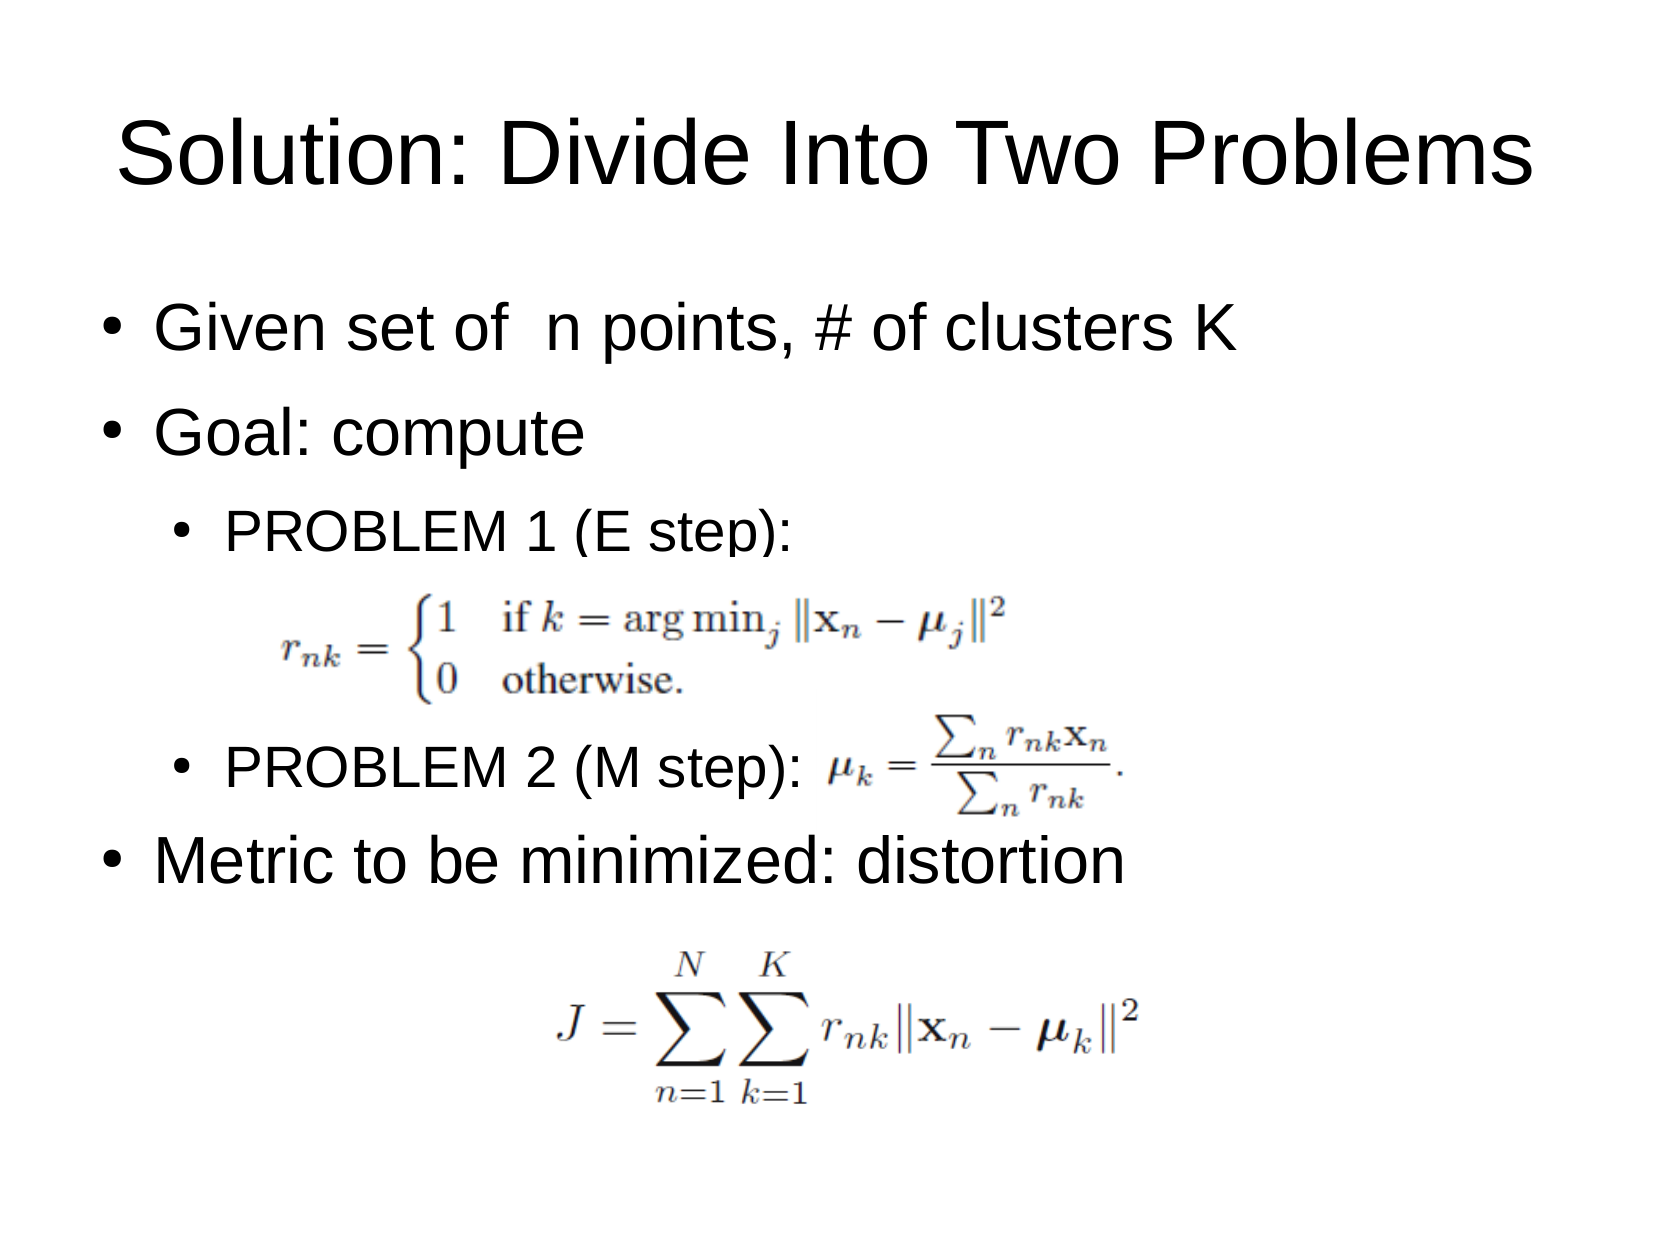

# Solution: Divide Into Two Problems
Given set of n points, # of clusters K
Goal: compute
PROBLEM 1 (E step):
r_{nk} = 1 if point n in clusters k
r_{nk} = 0 otherwise
PROBLEM 2 (M step):
Metric to be minimized: distortion